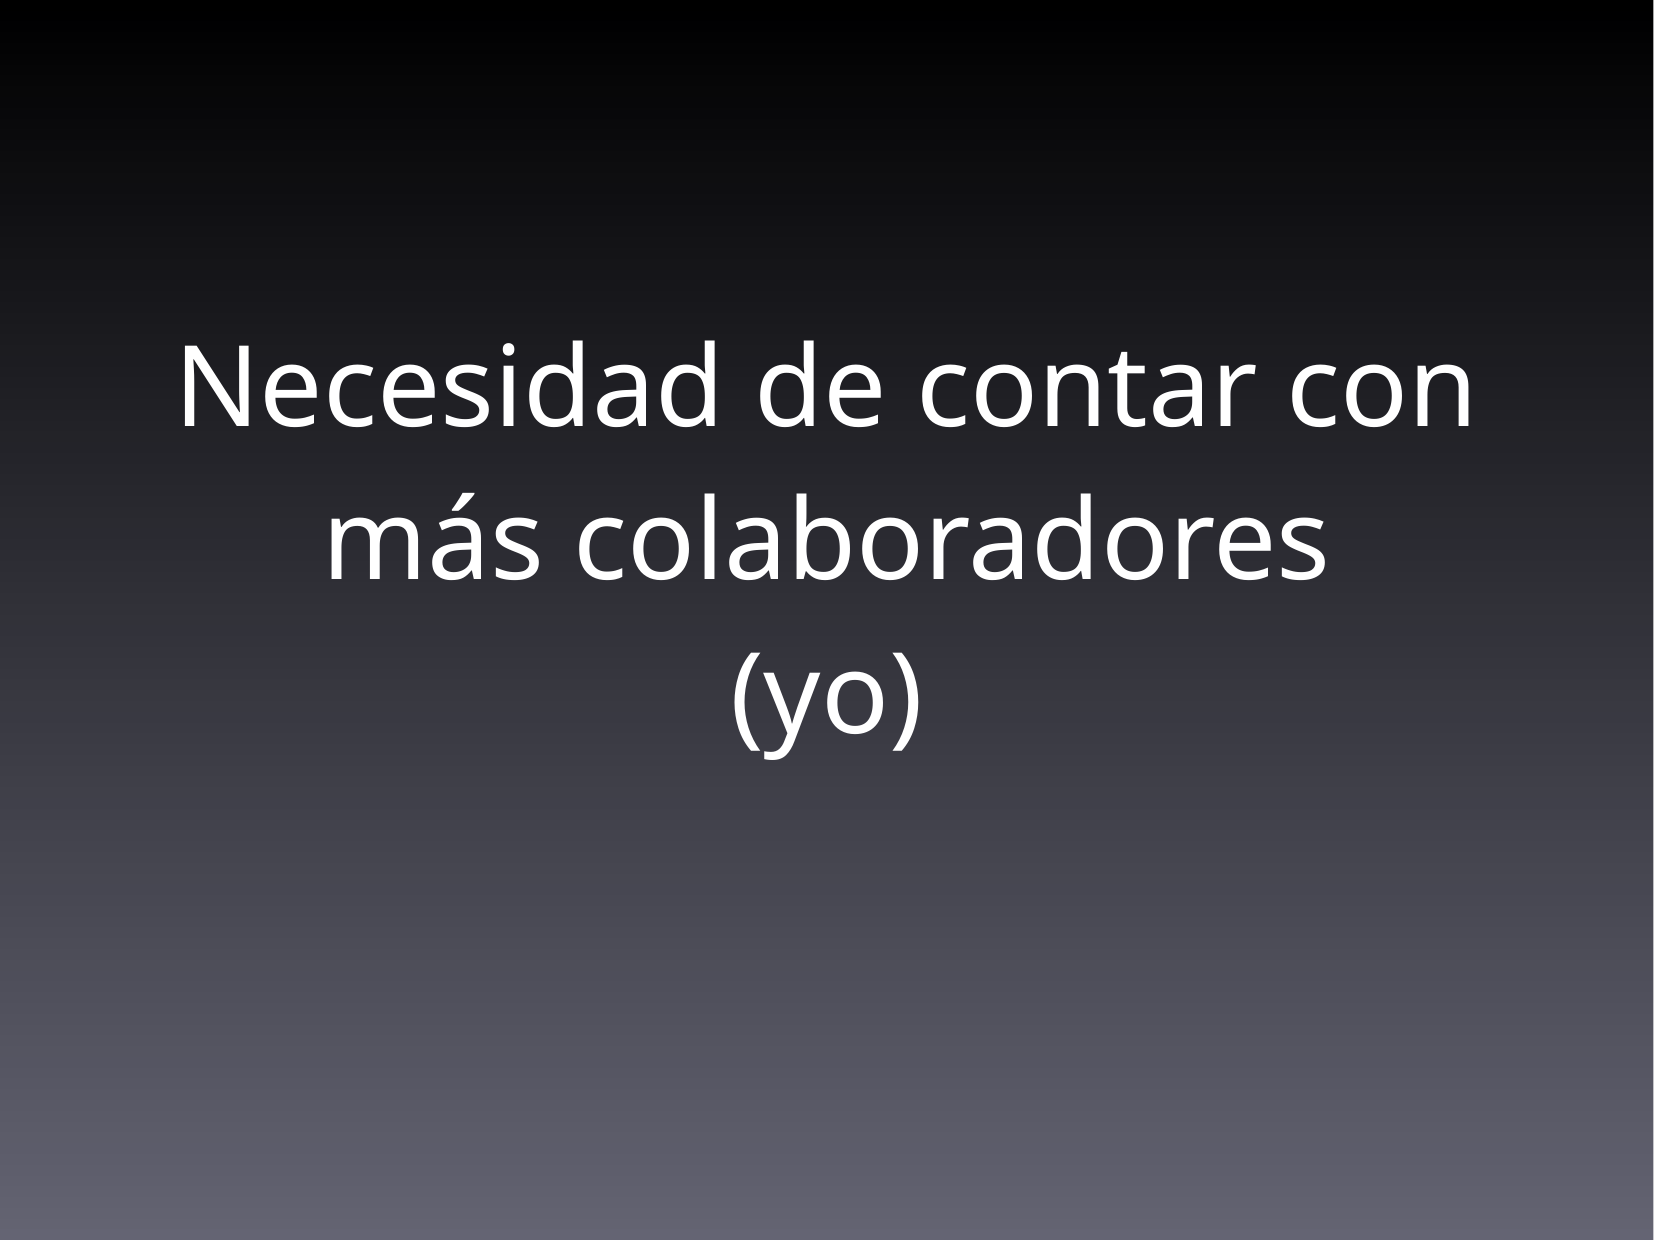

# Necesidad de contar con más colaboradores (yo)